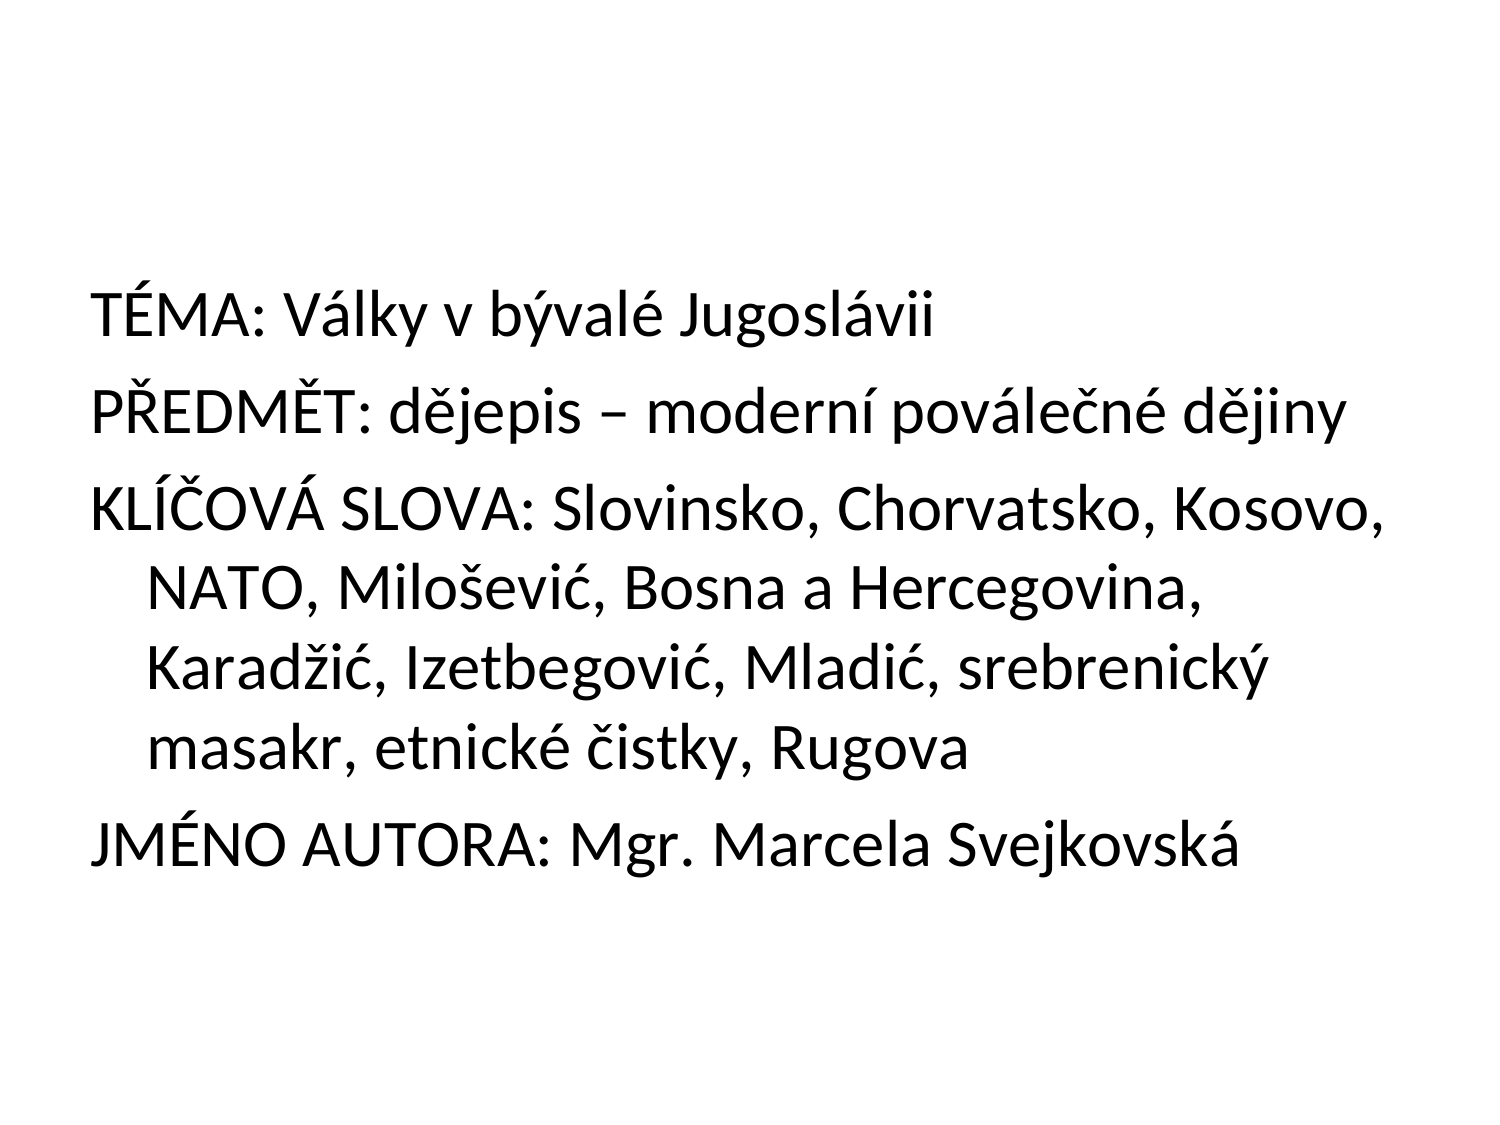

# TÉMA: Války v bývalé Jugoslávii
PŘEDMĚT: dějepis – moderní poválečné dějiny
KLÍČOVÁ SLOVA: Slovinsko, Chorvatsko, Kosovo, NATO, Milošević, Bosna a Hercegovina, Karadžić, Izetbegović, Mladić, srebrenický masakr, etnické čistky, Rugova
JMÉNO AUTORA: Mgr. Marcela Svejkovská